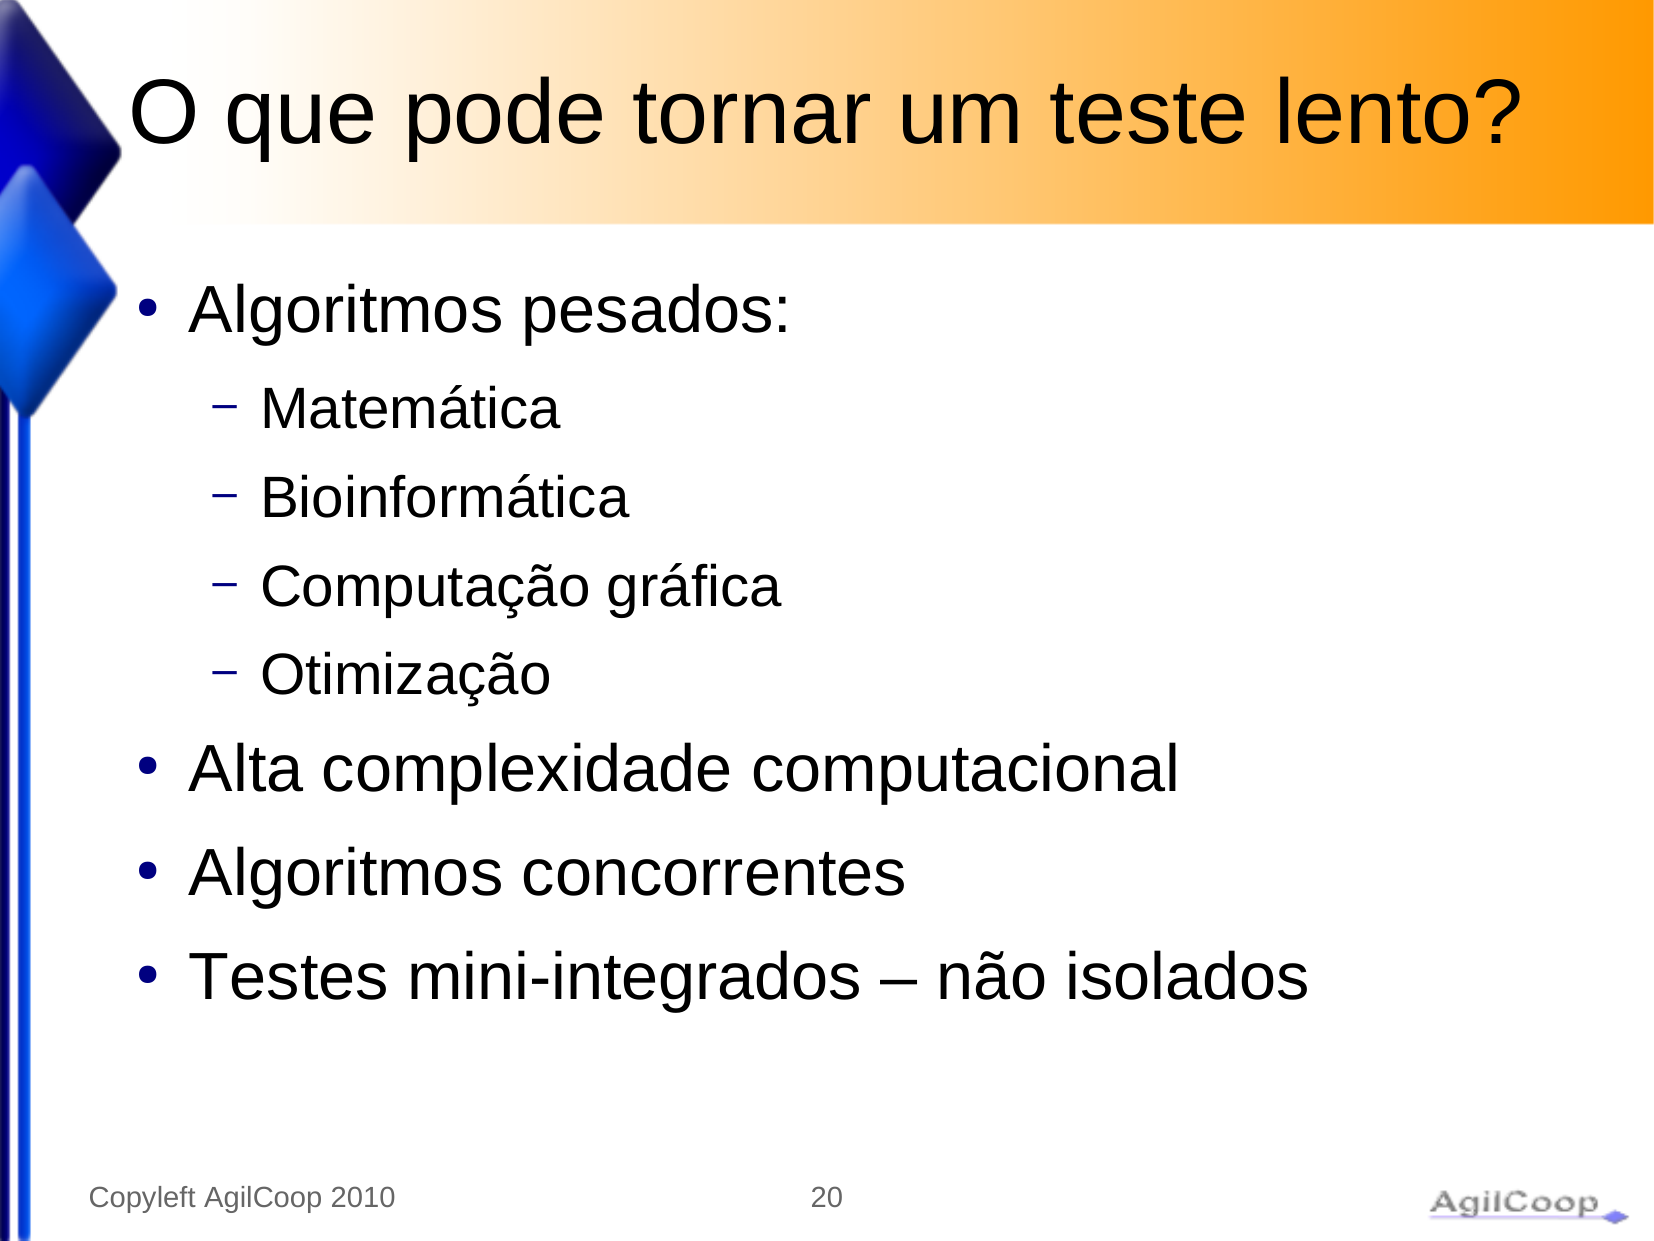

# O que pode tornar um teste lento?
Algoritmos pesados:
Matemática
Bioinformática
Computação gráfica
Otimização
Alta complexidade computacional
Algoritmos concorrentes
Testes mini-integrados – não isolados
20
Copyleft AgilCoop 2010